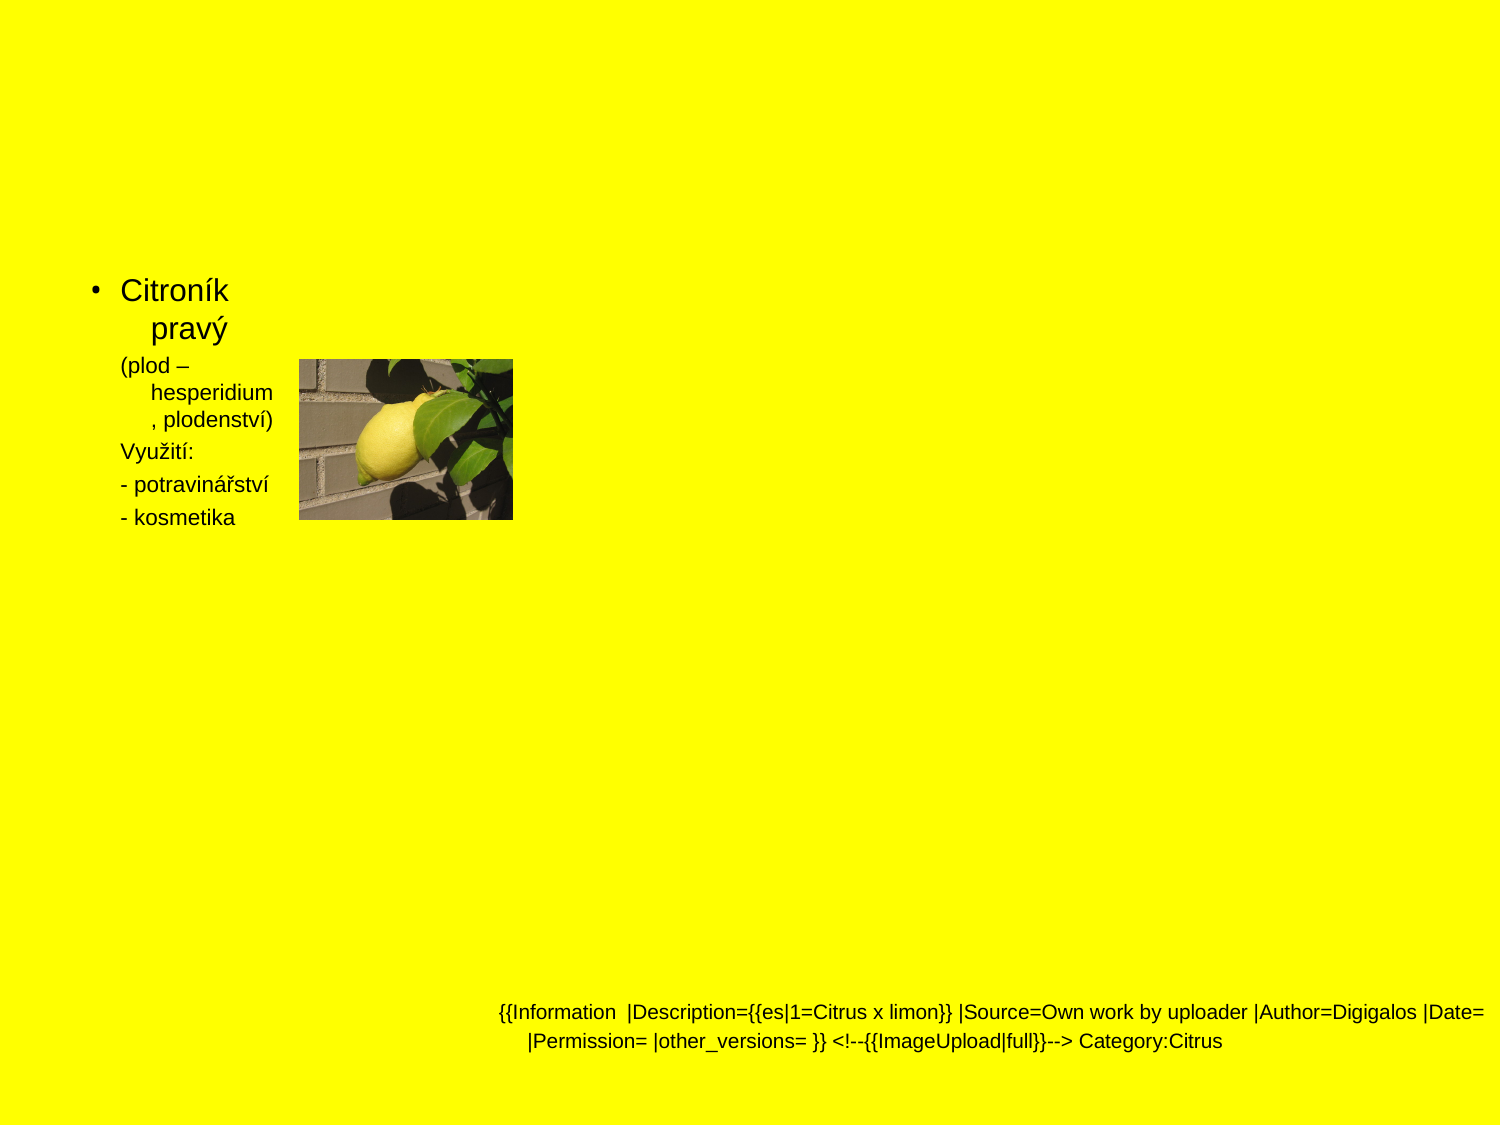

#
Citroník pravý
(plod – hesperidium, plodenství)
Využití:
- potravinářství
- kosmetika
 {{Information |Description={{es|1=Citrus x limon}} |Source=Own work by uploader |Author=Digigalos |Date=
 |Permission= |other_versions= }} <!--{{ImageUpload|full}}--> Category:Citrus